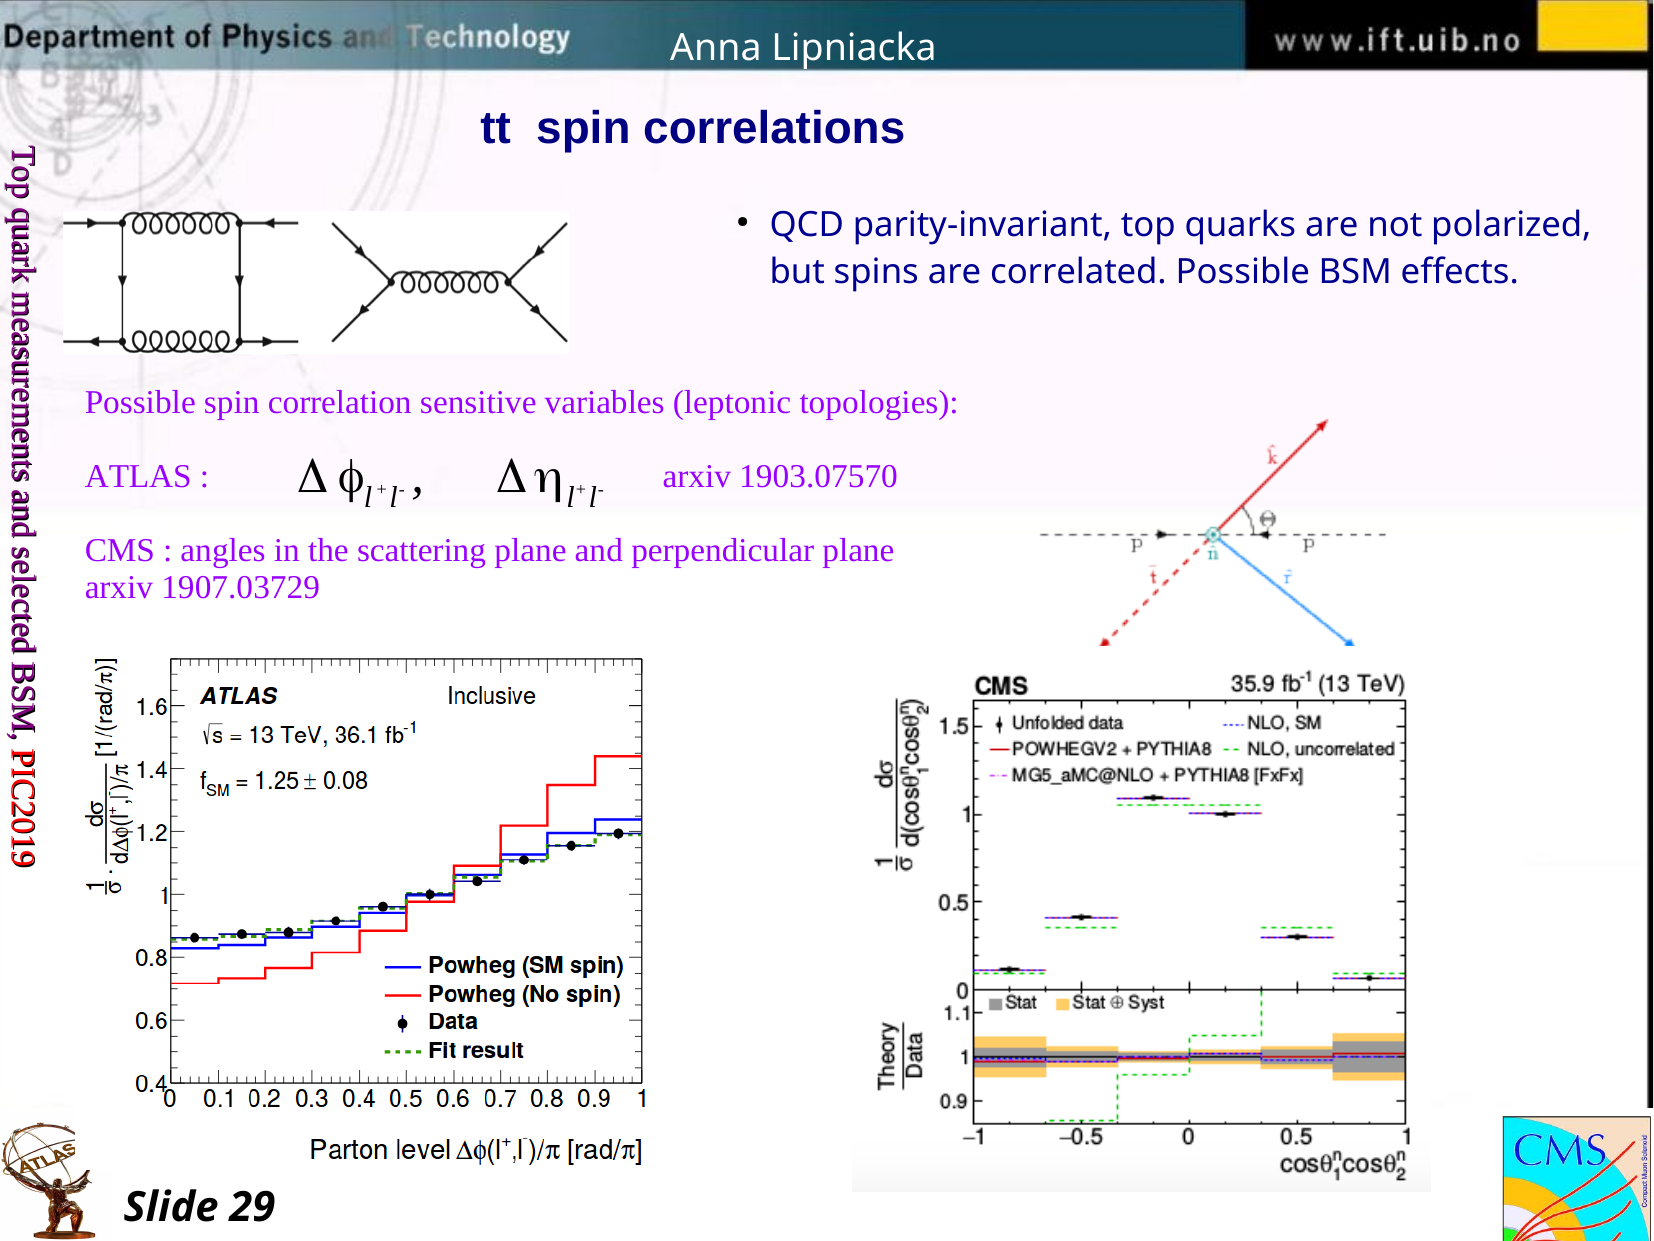

# tt spin correlations
QCD parity-invariant, top quarks are not polarized, but spins are correlated. Possible BSM effects.
Possible spin correlation sensitive variables (leptonic topologies):
ATLAS : arxiv 1903.07570
CMS : angles in the scattering plane and perpendicular plane
arxiv 1907.03729
Slide 29